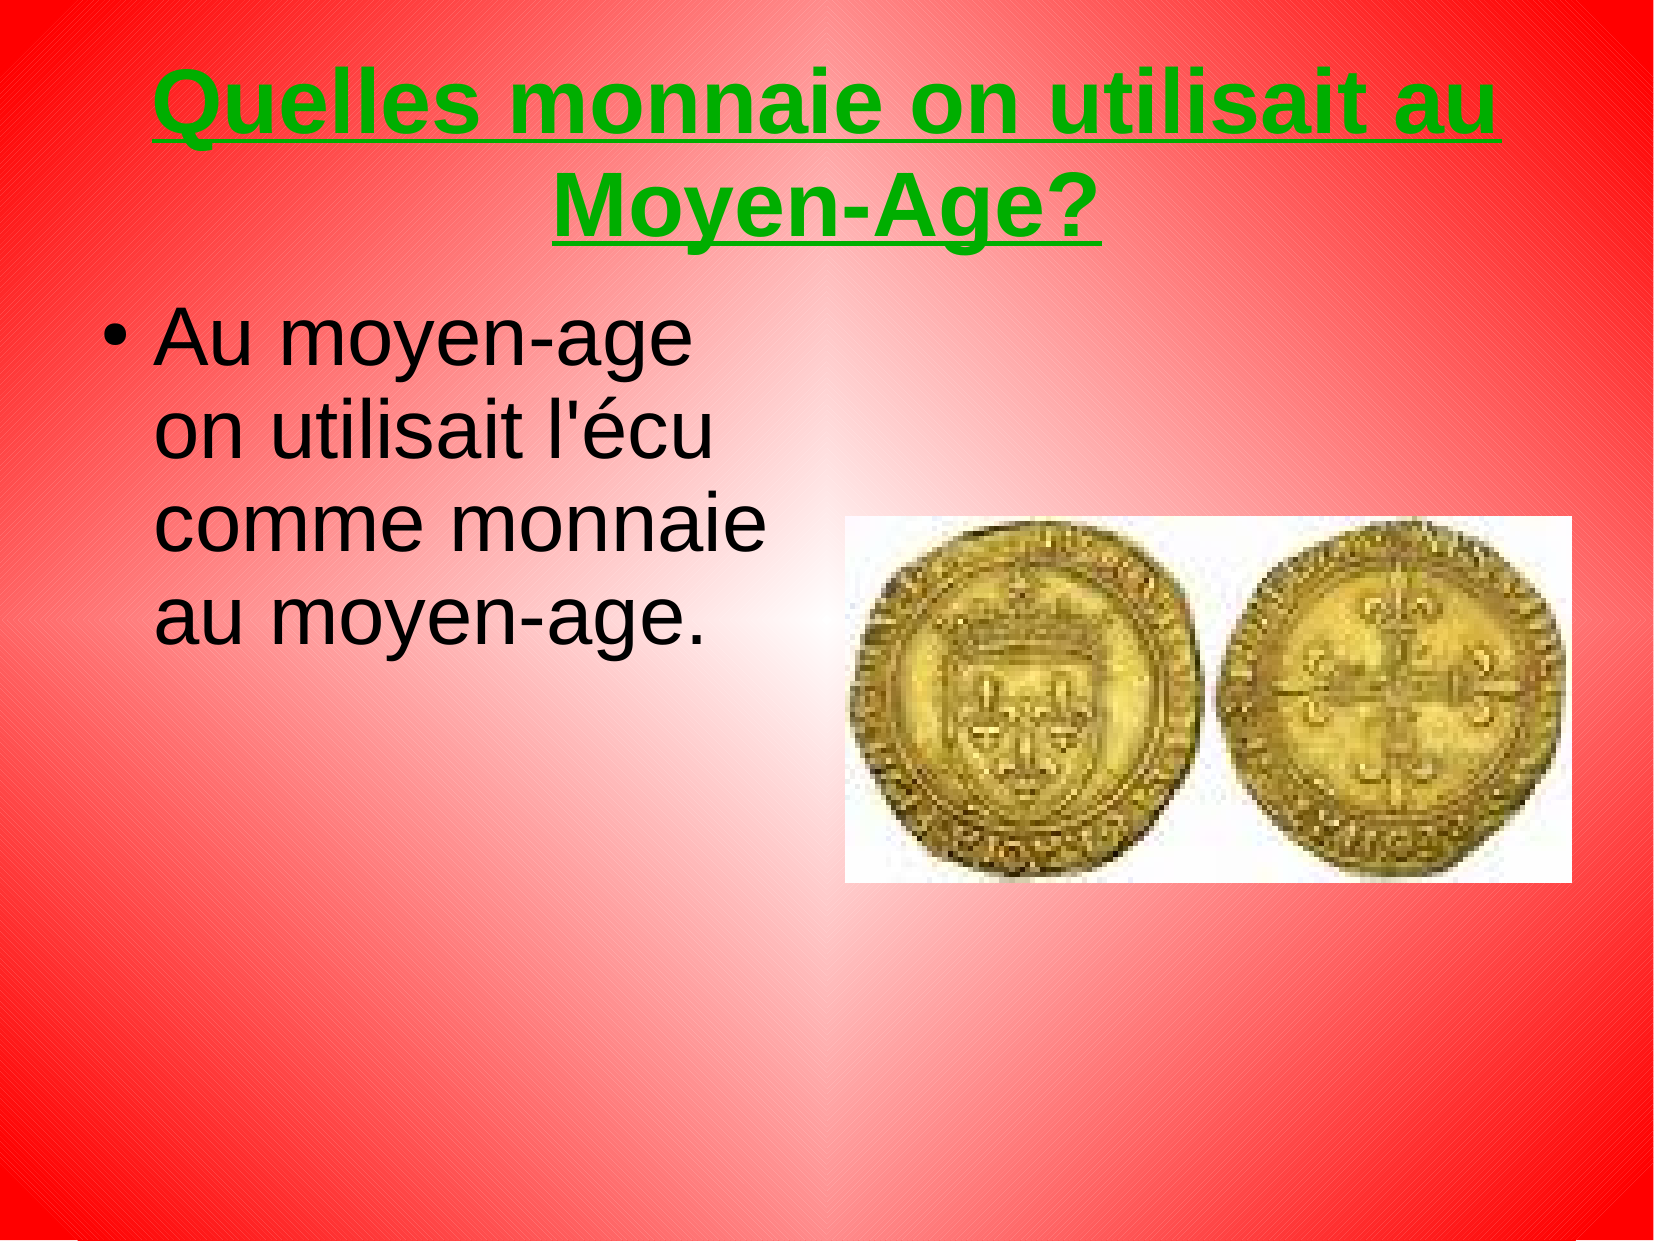

# Quelles monnaie on utilisait au Moyen-Age?
Au moyen-age on utilisait l'écu comme monnaie au moyen-age.